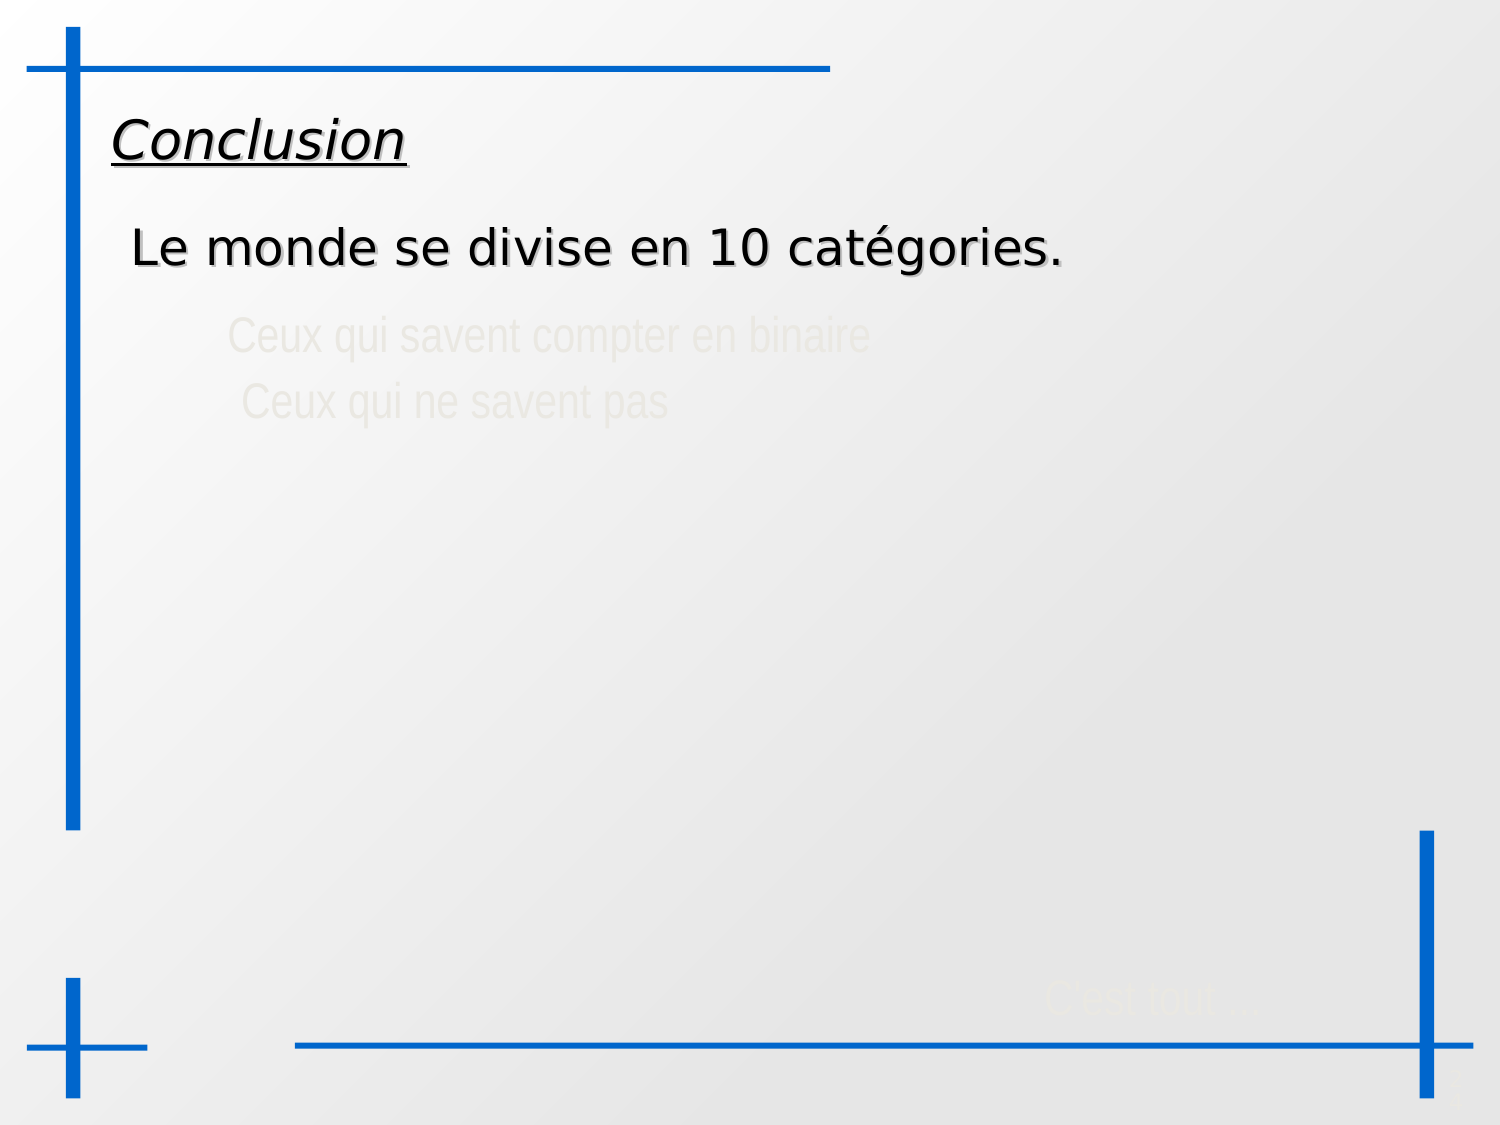

# Conclusion
Le monde se divise en 10 catégories.
Ceux qui savent compter en binaire
Ceux qui ne savent pas
C'est tout ...